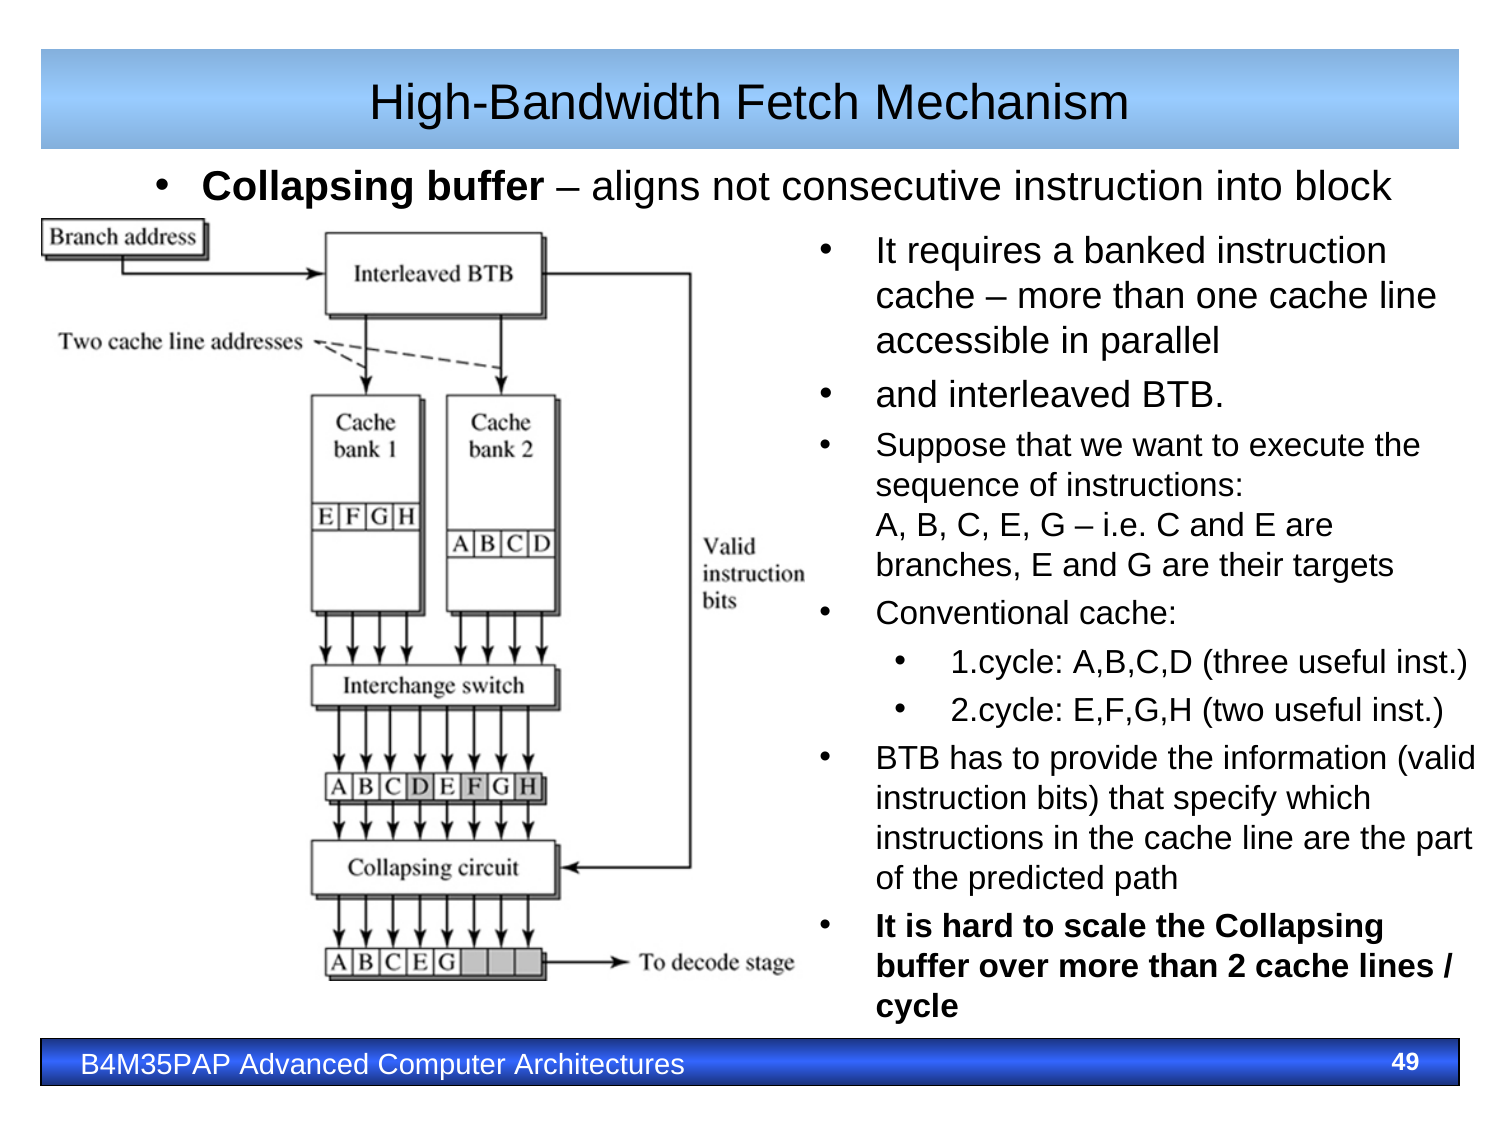

# High-Bandwidth Fetch Mechanism
Collapsing buffer – aligns not consecutive instruction into block
It requires a banked instruction cache – more than one cache line accessible in parallel
and interleaved BTB.
Suppose that we want to execute the sequence of instructions:
A, B, C, E, G – i.e. C and E are branches, E and G are their targets
Conventional cache:
1.cycle: A,B,C,D (three useful inst.)
2.cycle: E,F,G,H (two useful inst.)
BTB has to provide the information (valid instruction bits) that specify which instructions in the cache line are the part of the predicted path
It is hard to scale the Collapsing buffer over more than 2 cache lines / cycle